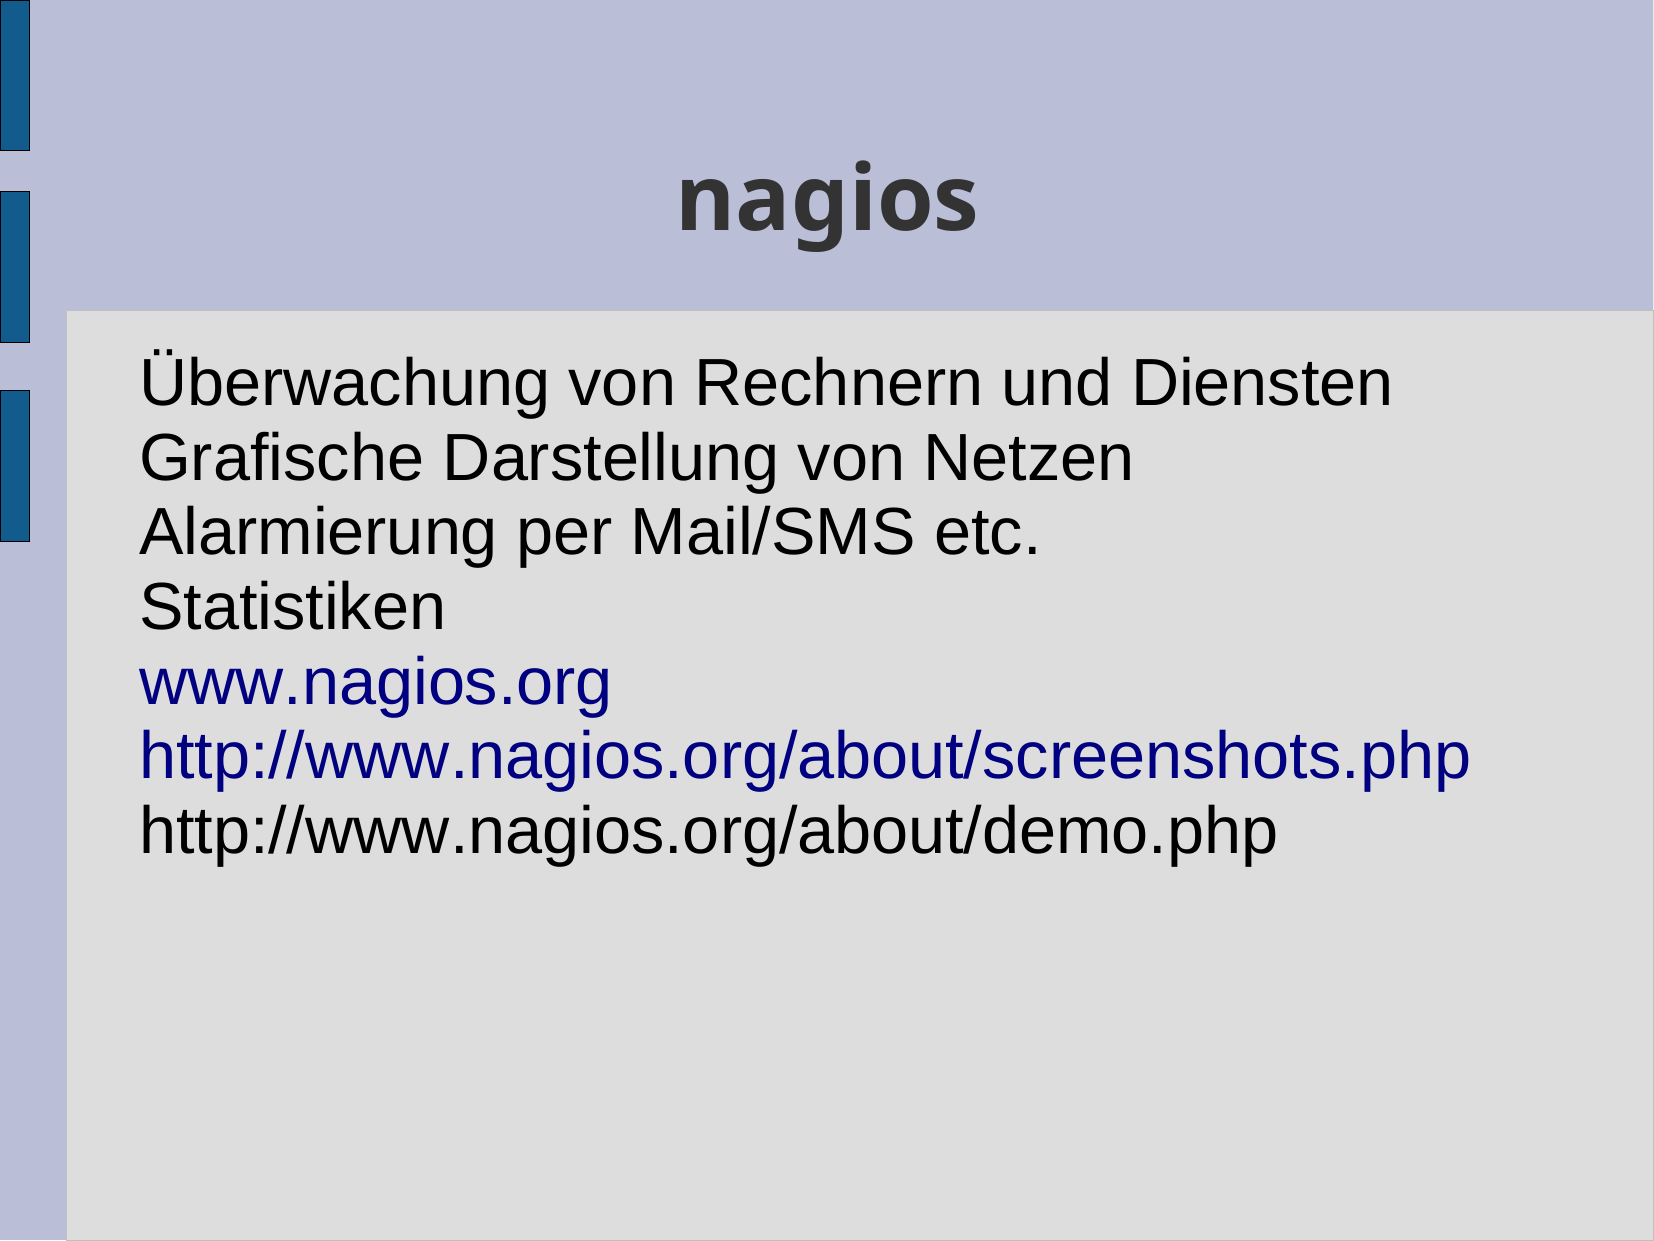

# nagios
Überwachung von Rechnern und Diensten
Grafische Darstellung von Netzen
Alarmierung per Mail/SMS etc.
Statistiken
www.nagios.org
http://www.nagios.org/about/screenshots.php
http://www.nagios.org/about/demo.php